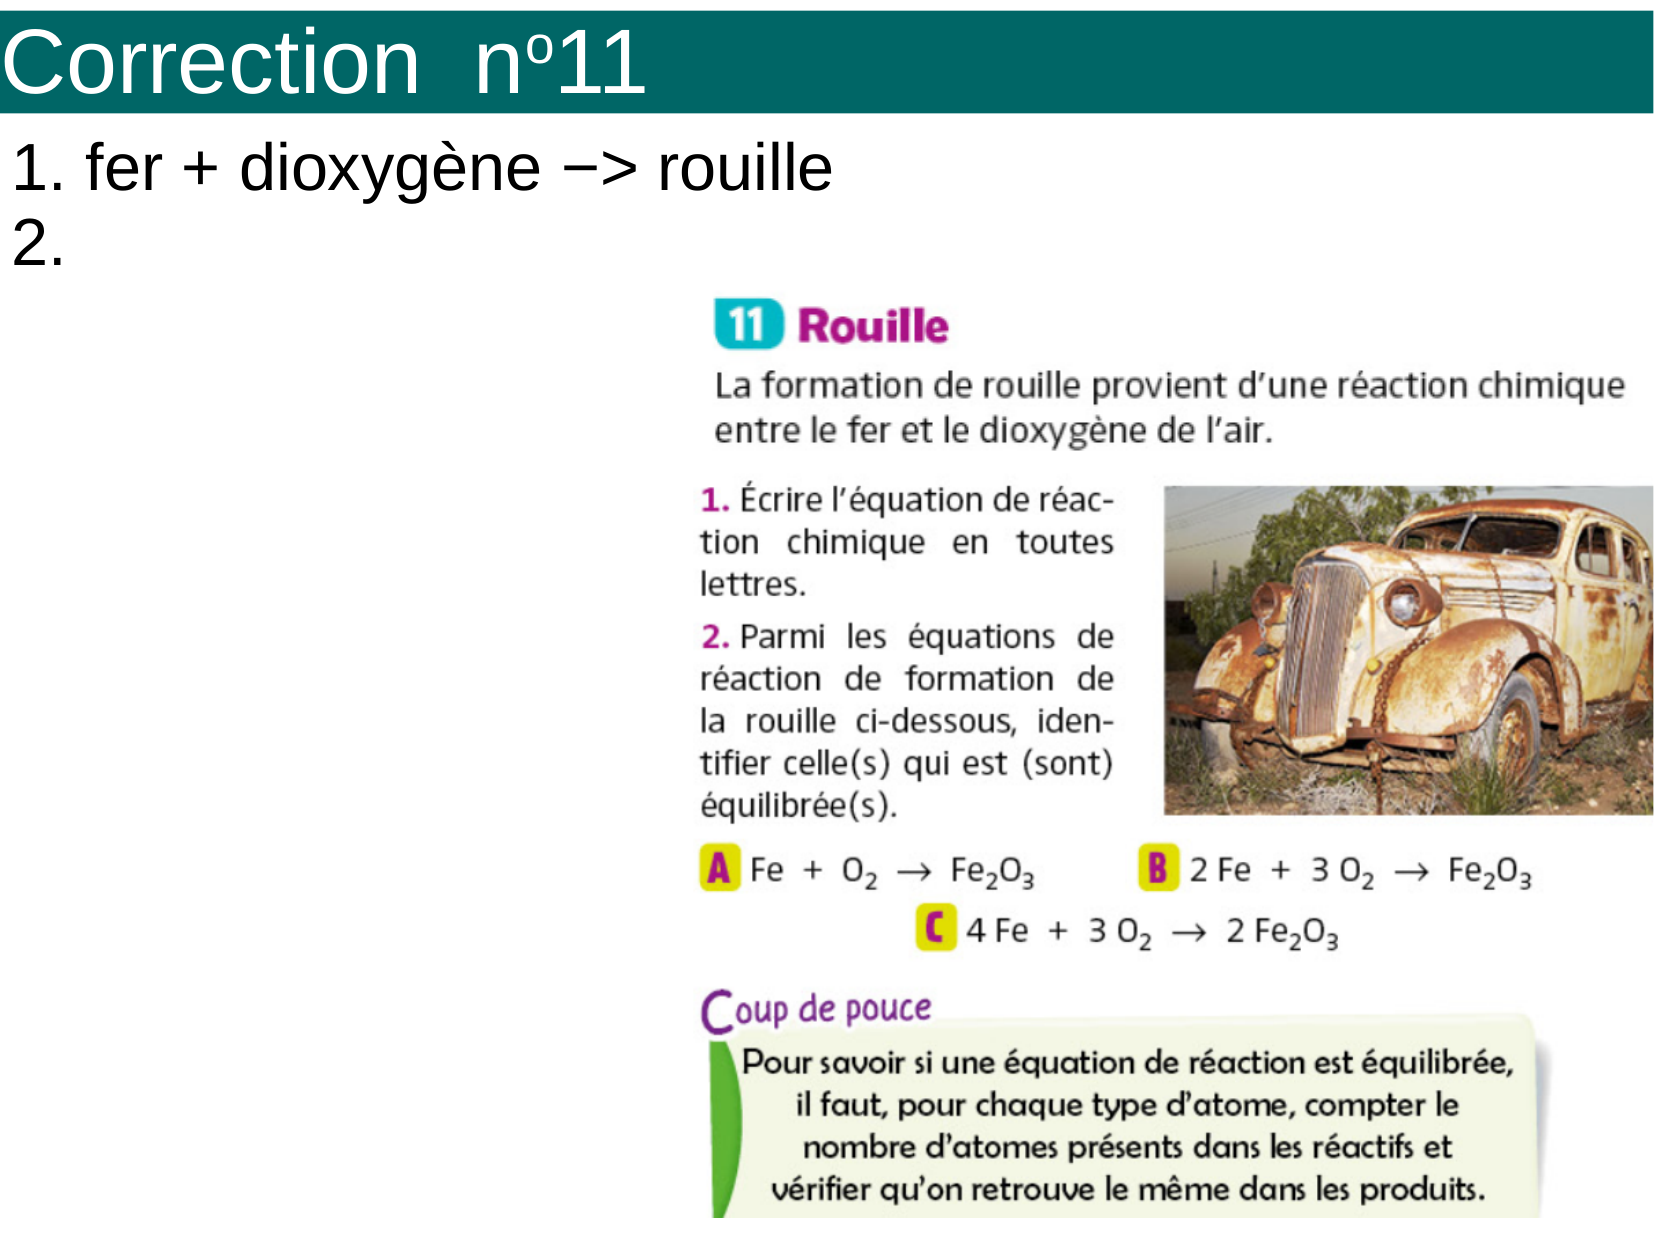

# Correction no11
1. fer + dioxygène −> rouille
2.